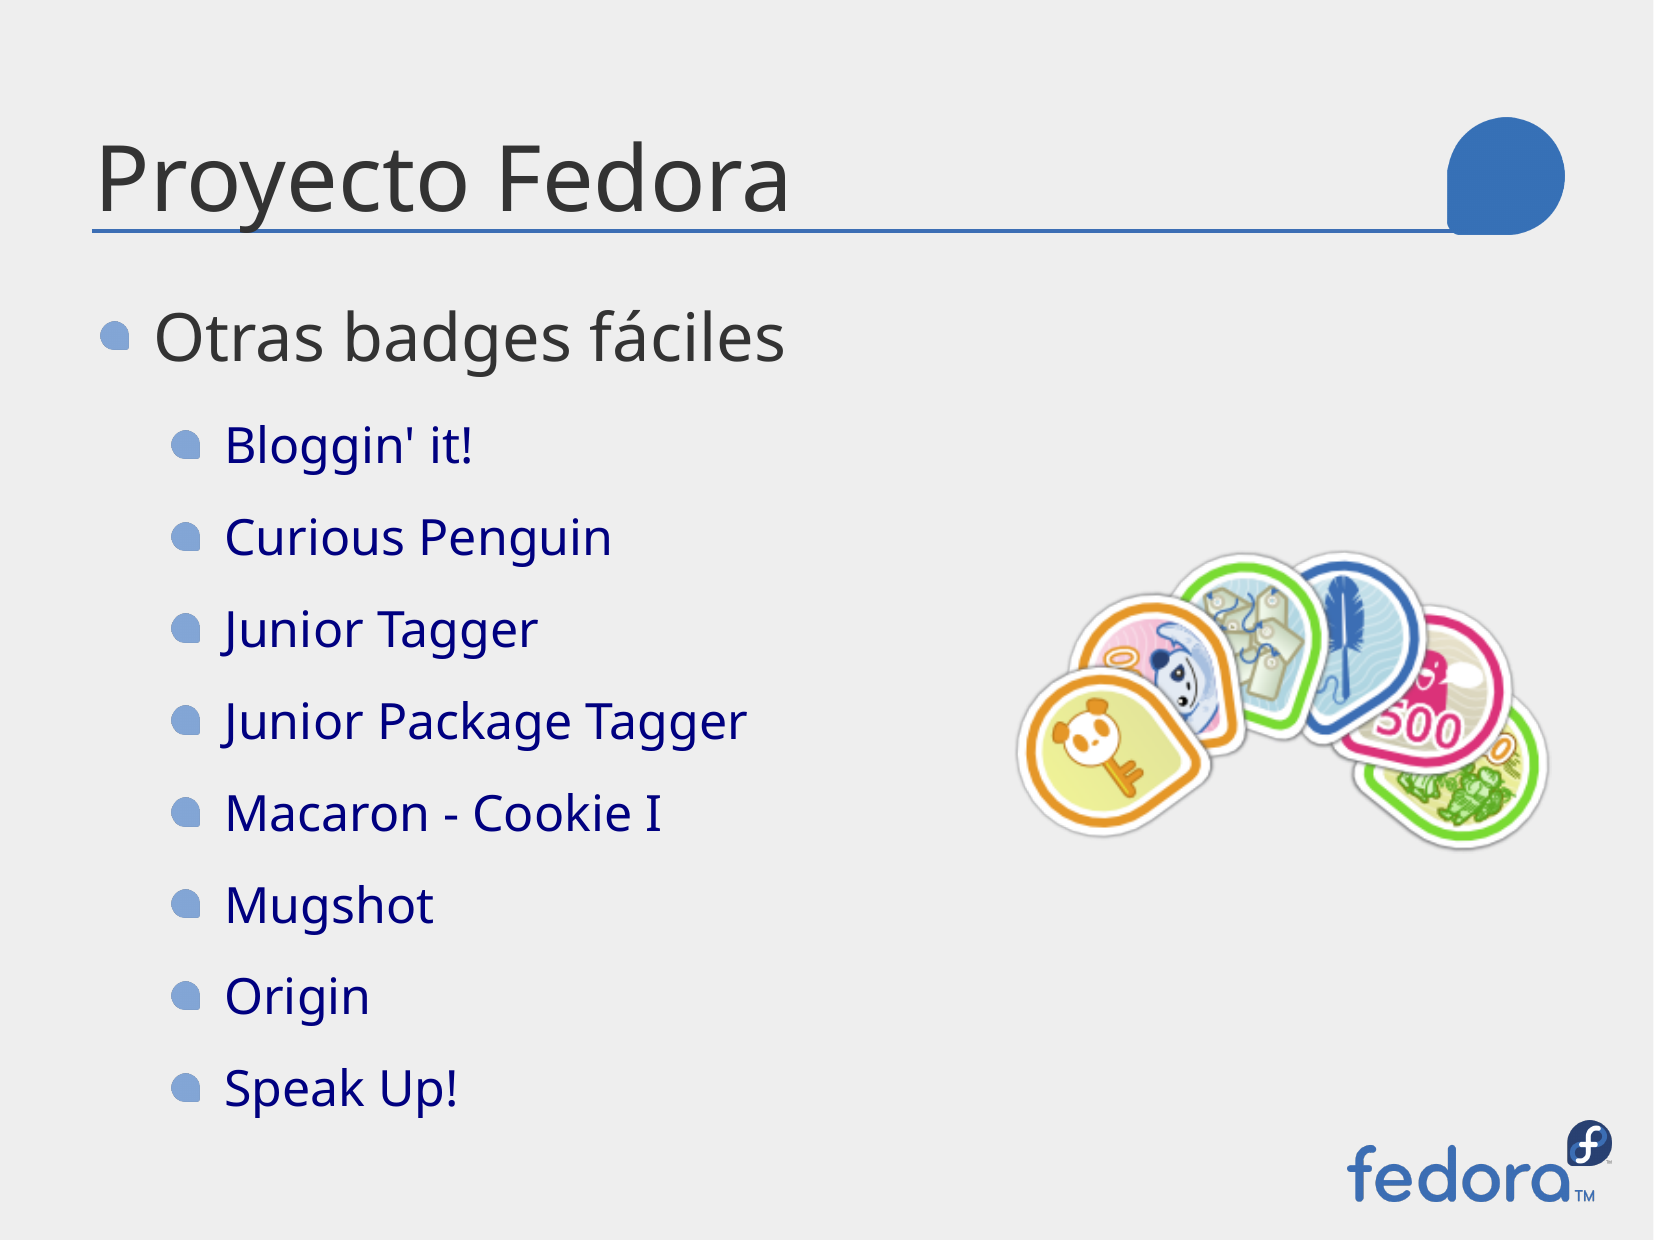

Proyecto Fedora
# Otras badges fáciles
Bloggin' it!
Curious Penguin
Junior Tagger
Junior Package Tagger
Macaron - Cookie I
Mugshot
Origin
Speak Up!